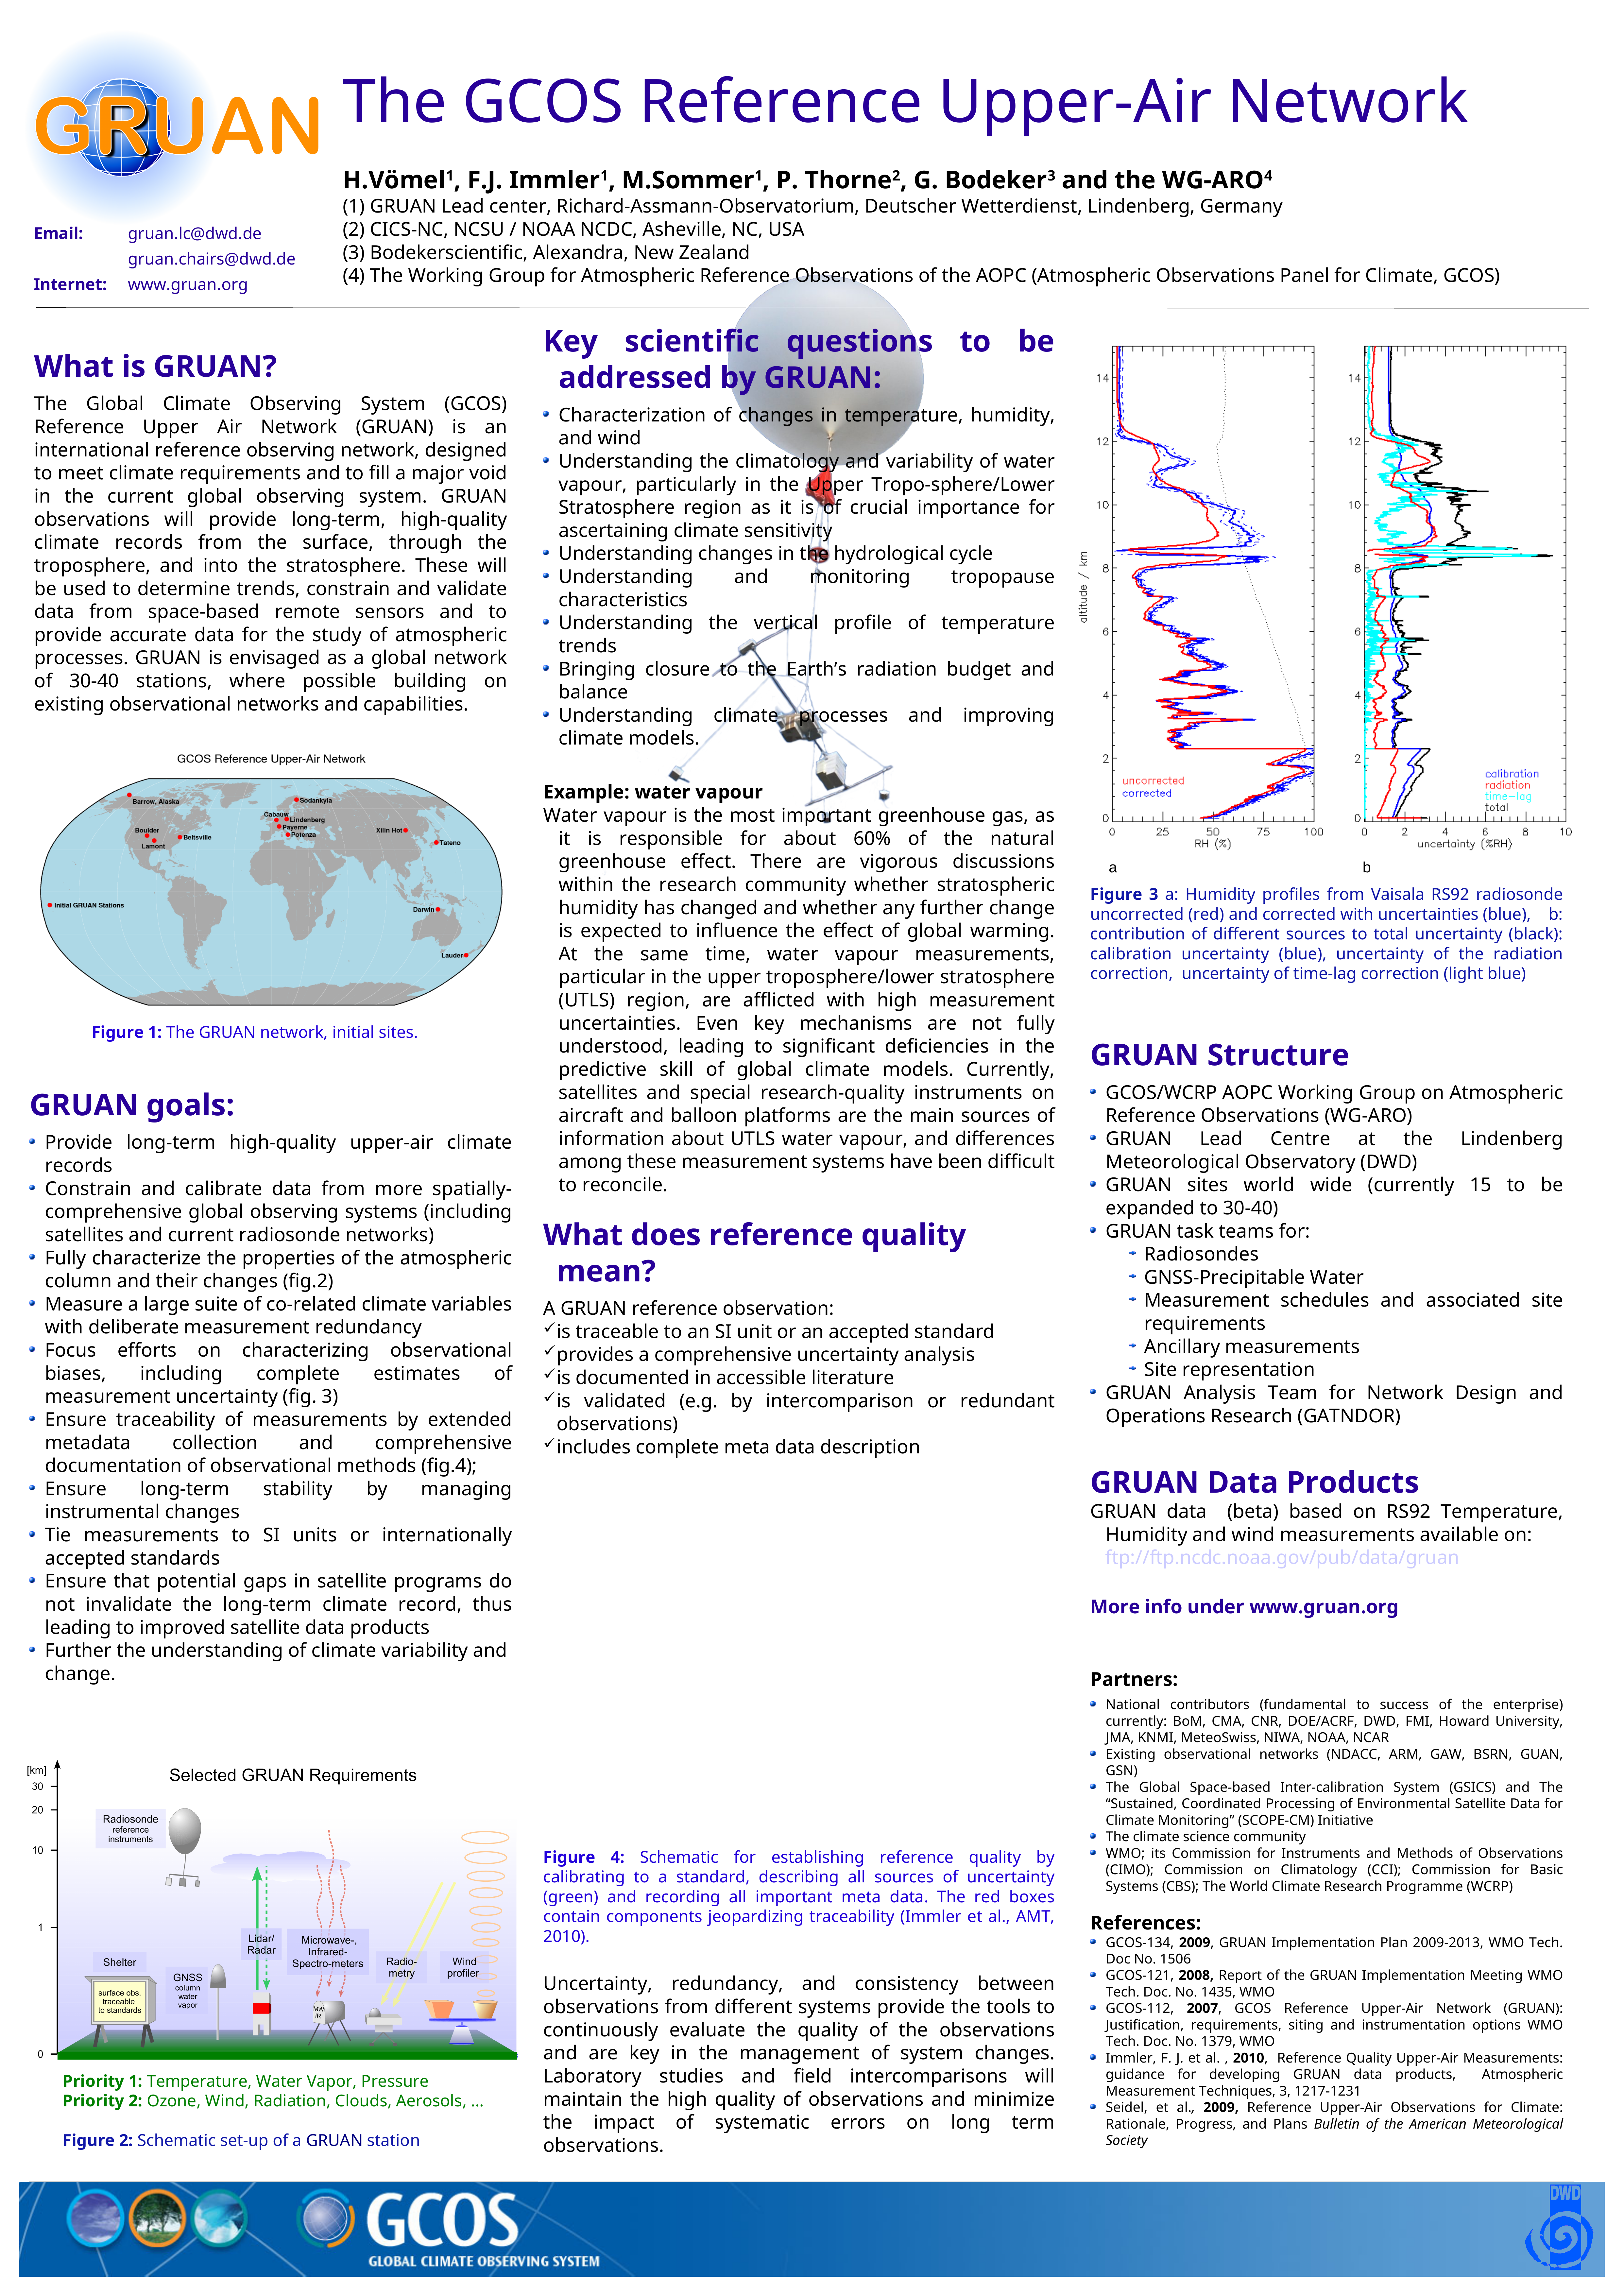

The GCOS Reference Upper-Air Network
H.Vömel1, F.J. Immler1, M.Sommer1, P. Thorne2, G. Bodeker3 and the WG-ARO4
(1) GRUAN Lead center, Richard-Assmann-Observatorium, Deutscher Wetterdienst, Lindenberg, Germany
(2) CICS-NC, NCSU / NOAA NCDC, Asheville, NC, USA
(3) Bodekerscientific, Alexandra, New Zealand
(4) The Working Group for Atmospheric Reference Observations of the AOPC (Atmospheric Observations Panel for Climate, GCOS)
Email:	gruan.lc@dwd.de
	gruan.chairs@dwd.de
Internet: 	www.gruan.org
Key scientific questions to be addressed by GRUAN:
Characterization of changes in temperature, humidity, and wind
Understanding the climatology and variability of water vapour, particularly in the Upper Tropo-sphere/Lower Stratosphere region as it is of crucial importance for ascertaining climate sensitivity
Understanding changes in the hydrological cycle
Understanding and monitoring tropopause characteristics
Understanding the vertical profile of temperature trends
Bringing closure to the Earth’s radiation budget and balance
Understanding climate processes and improving climate models.
Example: water vapour
Water vapour is the most important greenhouse gas, as it is responsible for about 60% of the natural greenhouse effect. There are vigorous discussions within the research community whether stratospheric humidity has changed and whether any further change is expected to influence the effect of global warming. At the same time, water vapour measurements, particular in the upper troposphere/lower stratosphere (UTLS) region, are afflicted with high measurement uncertainties. Even key mechanisms are not fully understood, leading to significant deficiencies in the predictive skill of global climate models. Currently, satellites and special research-quality instruments on aircraft and balloon platforms are the main sources of information about UTLS water vapour, and differences among these measurement systems have been difficult to reconcile.
What is GRUAN?
The Global Climate Observing System (GCOS) Reference Upper Air Network (GRUAN) is an international reference observing network, designed to meet climate requirements and to fill a major void in the current global observing system. GRUAN observations will provide long-term, high-quality climate records from the surface, through the troposphere, and into the stratosphere. These will be used to determine trends, constrain and validate data from space-based remote sensors and to provide accurate data for the study of atmospheric processes. GRUAN is envisaged as a global network of 30-40 stations, where possible building on existing observational networks and capabilities.
a b
Figure 3 a: Humidity profiles from Vaisala RS92 radiosonde uncorrected (red) and corrected with uncertainties (blue), b: contribution of different sources to total uncertainty (black): calibration uncertainty (blue), uncertainty of the radiation correction, uncertainty of time-lag correction (light blue)
Figure 1: The GRUAN network, initial sites.
GRUAN Structure
GCOS/WCRP AOPC Working Group on Atmospheric Reference Observations (WG-ARO)
GRUAN Lead Centre at the Lindenberg Meteorological Observatory (DWD)
GRUAN sites world wide (currently 15 to be expanded to 30-40)
GRUAN task teams for:
Radiosondes
GNSS-Precipitable Water
Measurement schedules and associated site requirements
Ancillary measurements
Site representation
GRUAN Analysis Team for Network Design and Operations Research (GATNDOR)
GRUAN Data Products
GRUAN data (beta) based on RS92 Temperature, Humidity and wind measurements available on:
 ftp://ftp.ncdc.noaa.gov/pub/data/gruan
More info under www.gruan.org
GRUAN goals:
Provide long-term high-quality upper-air climate records
Constrain and calibrate data from more spatially-comprehensive global observing systems (including satellites and current radiosonde networks)
Fully characterize the properties of the atmospheric column and their changes (fig.2)
Measure a large suite of co-related climate variables with deliberate measurement redundancy
Focus efforts on characterizing observational biases, including complete estimates of measurement uncertainty (fig. 3)
Ensure traceability of measurements by extended metadata collection and comprehensive documentation of observational methods (fig.4);
Ensure long-term stability by managing instrumental changes
Tie measurements to SI units or internationally accepted standards
Ensure that potential gaps in satellite programs do not invalidate the long-term climate record, thus leading to improved satellite data products
Further the understanding of climate variability and change.
What does reference quality mean?
A GRUAN reference observation:
is traceable to an SI unit or an accepted standard
provides a comprehensive uncertainty analysis
is documented in accessible literature
is validated (e.g. by intercomparison or redundant observations)
includes complete meta data description
Partners:
National contributors (fundamental to success of the enterprise) currently: BoM, CMA, CNR, DOE/ACRF, DWD, FMI, Howard University, JMA, KNMI, MeteoSwiss, NIWA, NOAA, NCAR
Existing observational networks (NDACC, ARM, GAW, BSRN, GUAN, GSN)
The Global Space-based Inter-calibration System (GSICS) and The “Sustained, Coordinated Processing of Environmental Satellite Data for Climate Monitoring” (SCOPE-CM) Initiative
The climate science community
WMO; its Commission for Instruments and Methods of Observations (CIMO); Commission on Climatology (CCI); Commission for Basic Systems (CBS); The World Climate Research Programme (WCRP)
References:
GCOS-134, 2009, GRUAN Implementation Plan 2009-2013, WMO Tech. Doc No. 1506
GCOS-121, 2008, Report of the GRUAN Implementation Meeting WMO Tech. Doc. No. 1435, WMO
GCOS-112, 2007, GCOS Reference Upper-Air Network (GRUAN): Justification, requirements, siting and instrumentation options WMO Tech. Doc. No. 1379, WMO
Immler, F. J. et al. , 2010, Reference Quality Upper-Air Measurements: guidance for developing GRUAN data products, Atmospheric Measurement Techniques, 3, 1217-1231
Seidel, et al., 2009, Reference Upper-Air Observations for Climate: Rationale, Progress, and Plans Bulletin of the American Meteorological Society
Figure 4: Schematic for establishing reference quality by calibrating to a standard, describing all sources of uncertainty (green) and recording all important meta data. The red boxes contain components jeopardizing traceability (Immler et al., AMT, 2010).
Uncertainty, redundancy, and consistency between observations from different systems provide the tools to continuously evaluate the quality of the observations and are key in the management of system changes. Laboratory studies and field intercomparisons will maintain the high quality of observations and minimize the impact of systematic errors on long term observations.
Priority 1: Temperature, Water Vapor, Pressure
Priority 2: Ozone, Wind, Radiation, Clouds, Aerosols, …
Figure 2: Schematic set-up of a GRUAN station